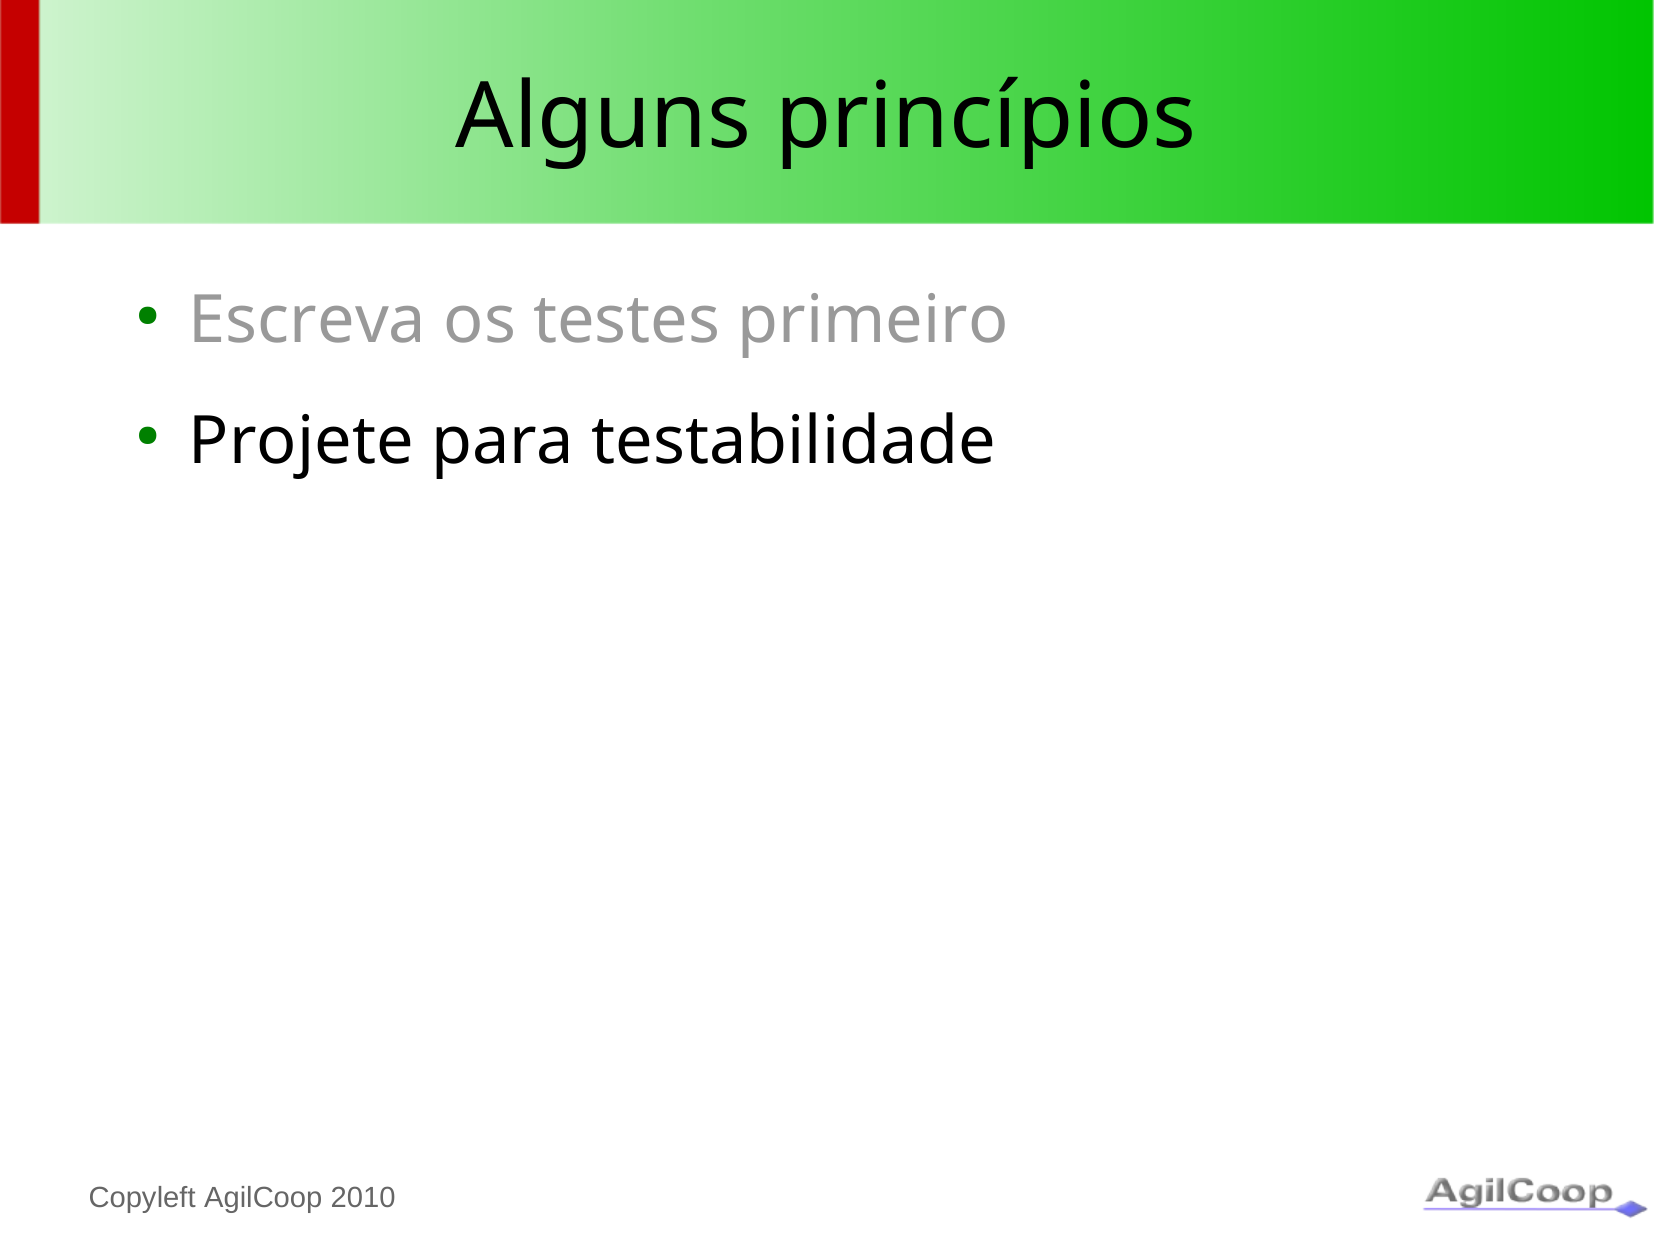

# Alguns princípios
Escreva os testes primeiro
Projete para testabilidade
Copyleft AgilCoop 2010